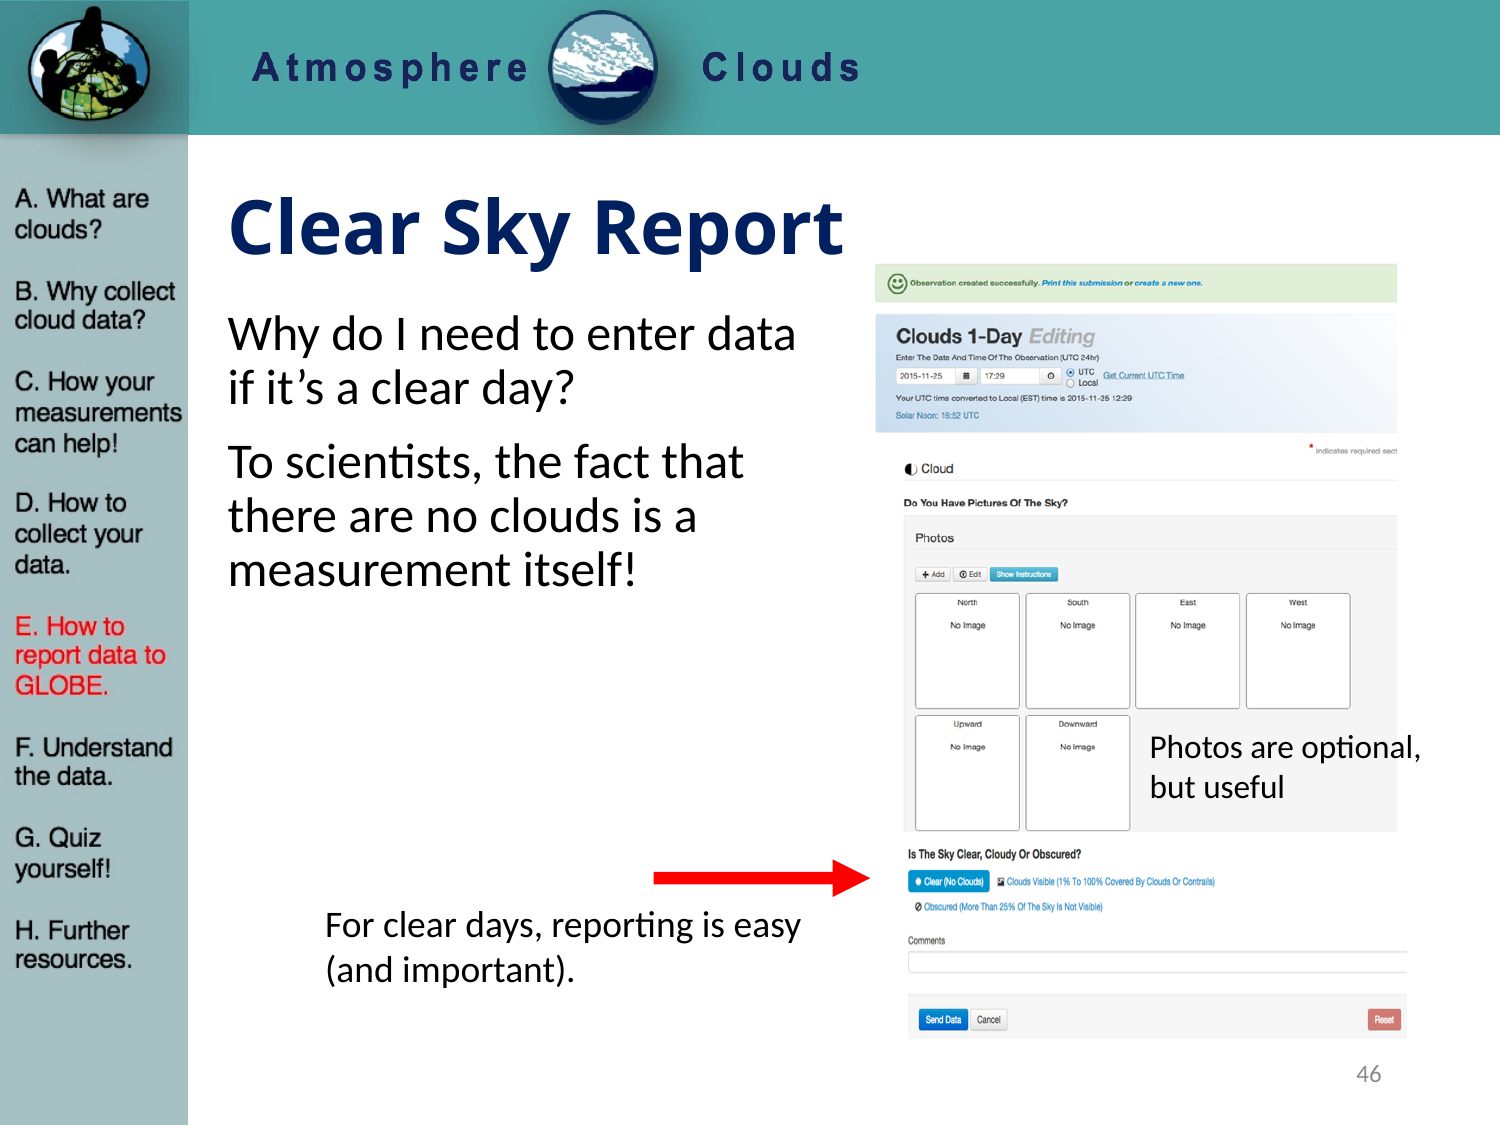

# Clear Sky Report
Why do I need to enter data if it’s a clear day?
To scientists, the fact that there are no clouds is a measurement itself!
Photos are optional, but useful
For clear days, reporting is easy (and important).